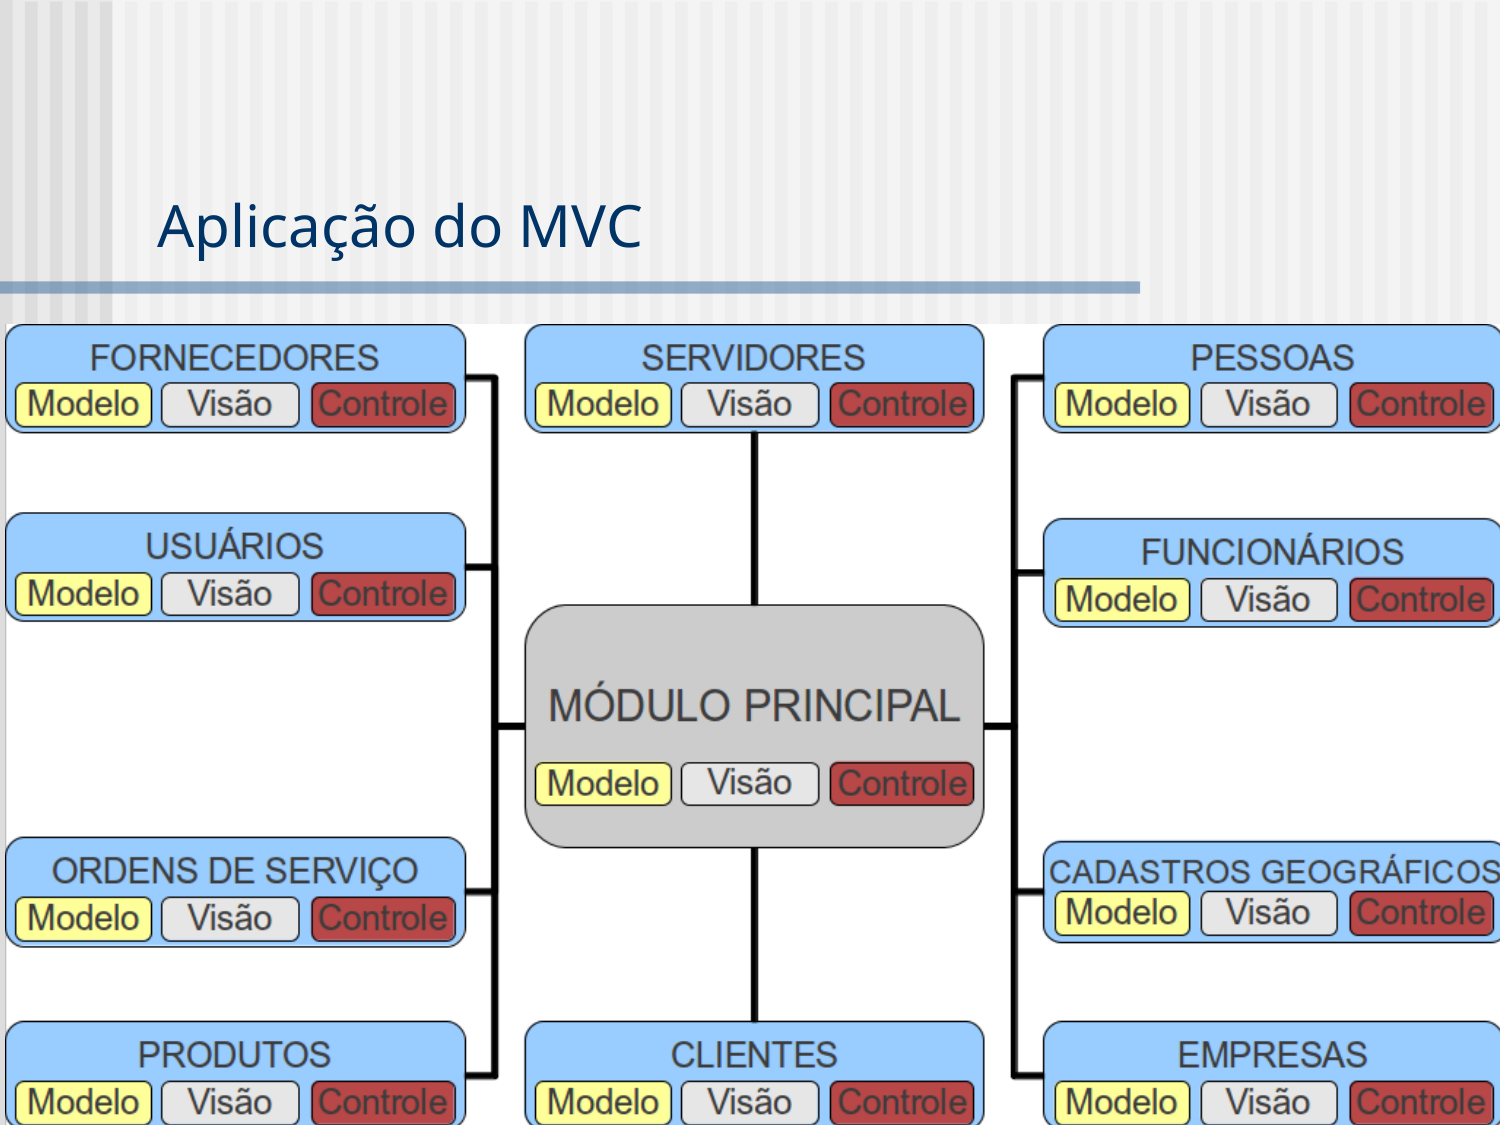

# Aplicação do MVC
O padrão de arquitetura MVC foi utilizado em todos os módulos do sistema.